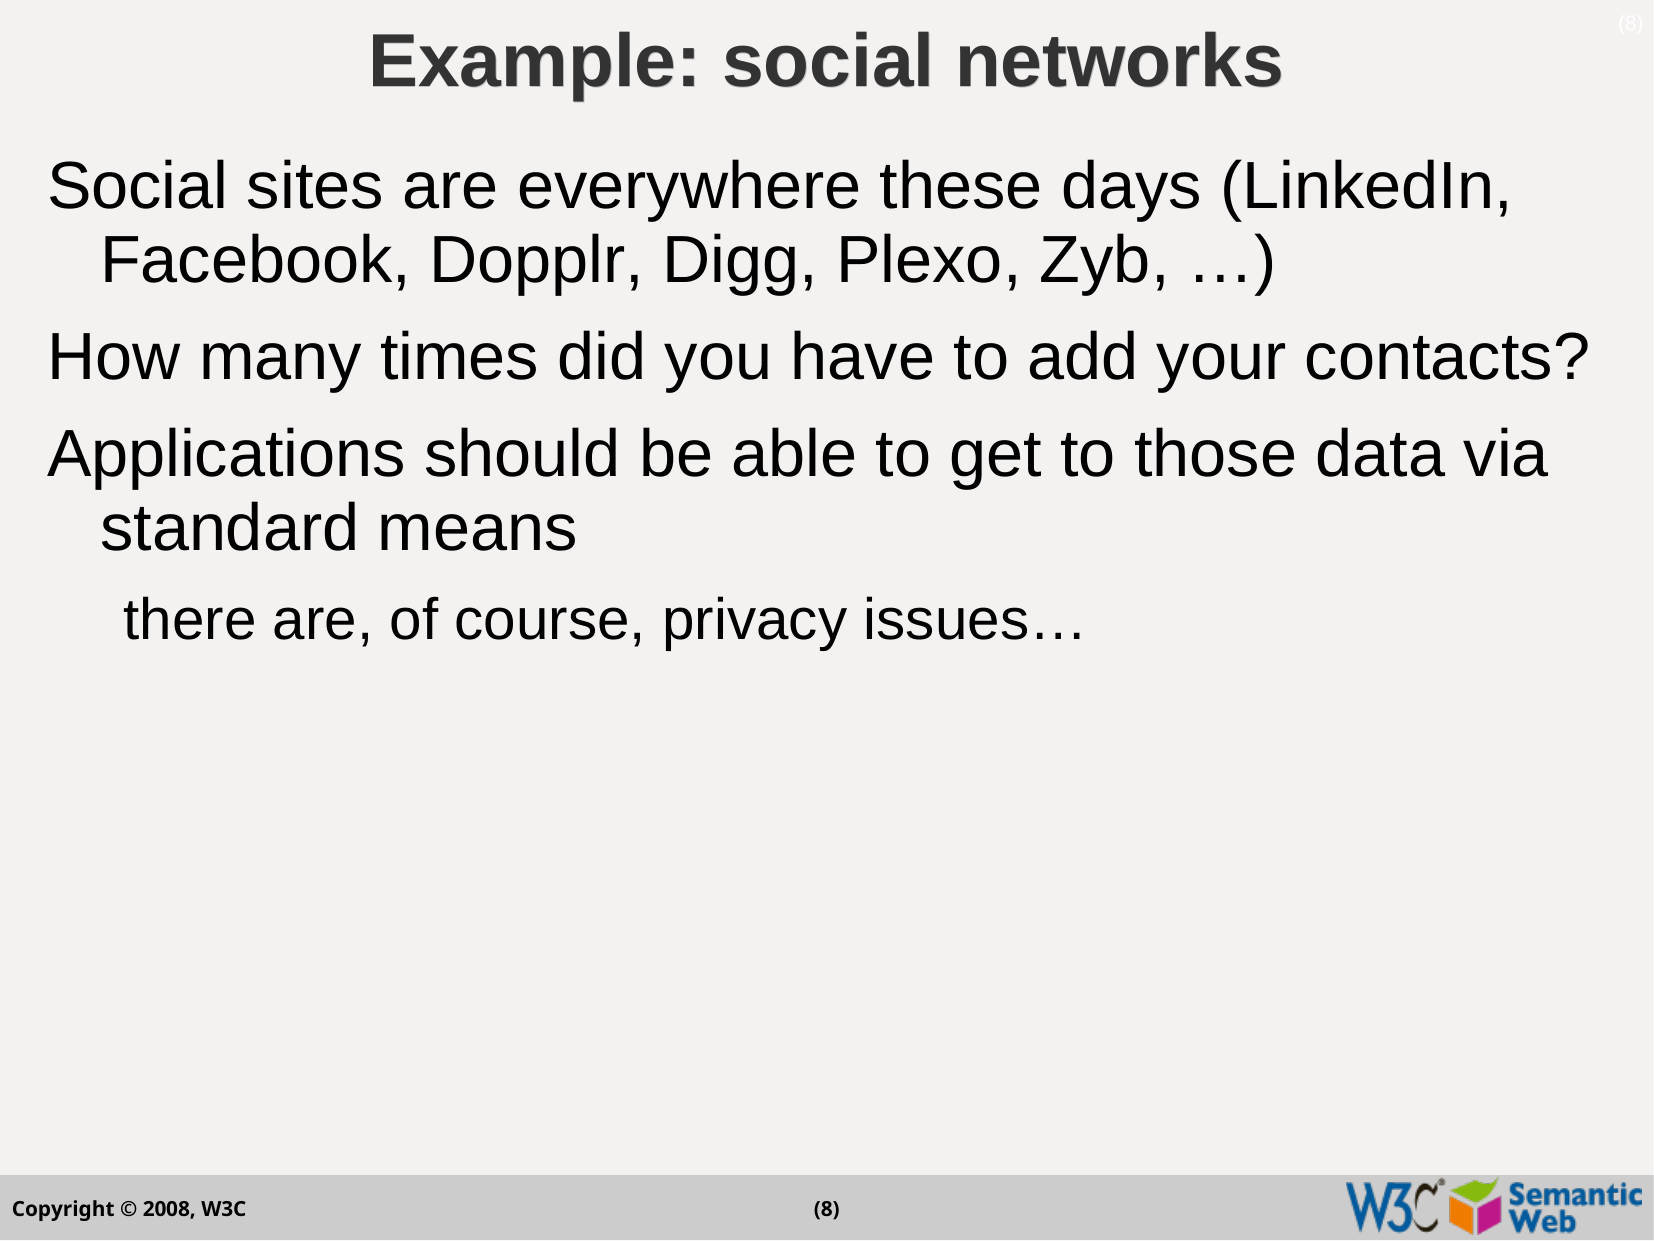

# Example: social networks
Social sites are everywhere these days (LinkedIn, Facebook, Dopplr, Digg, Plexo, Zyb, …)
How many times did you have to add your contacts?
Applications should be able to get to those data via standard means
there are, of course, privacy issues…